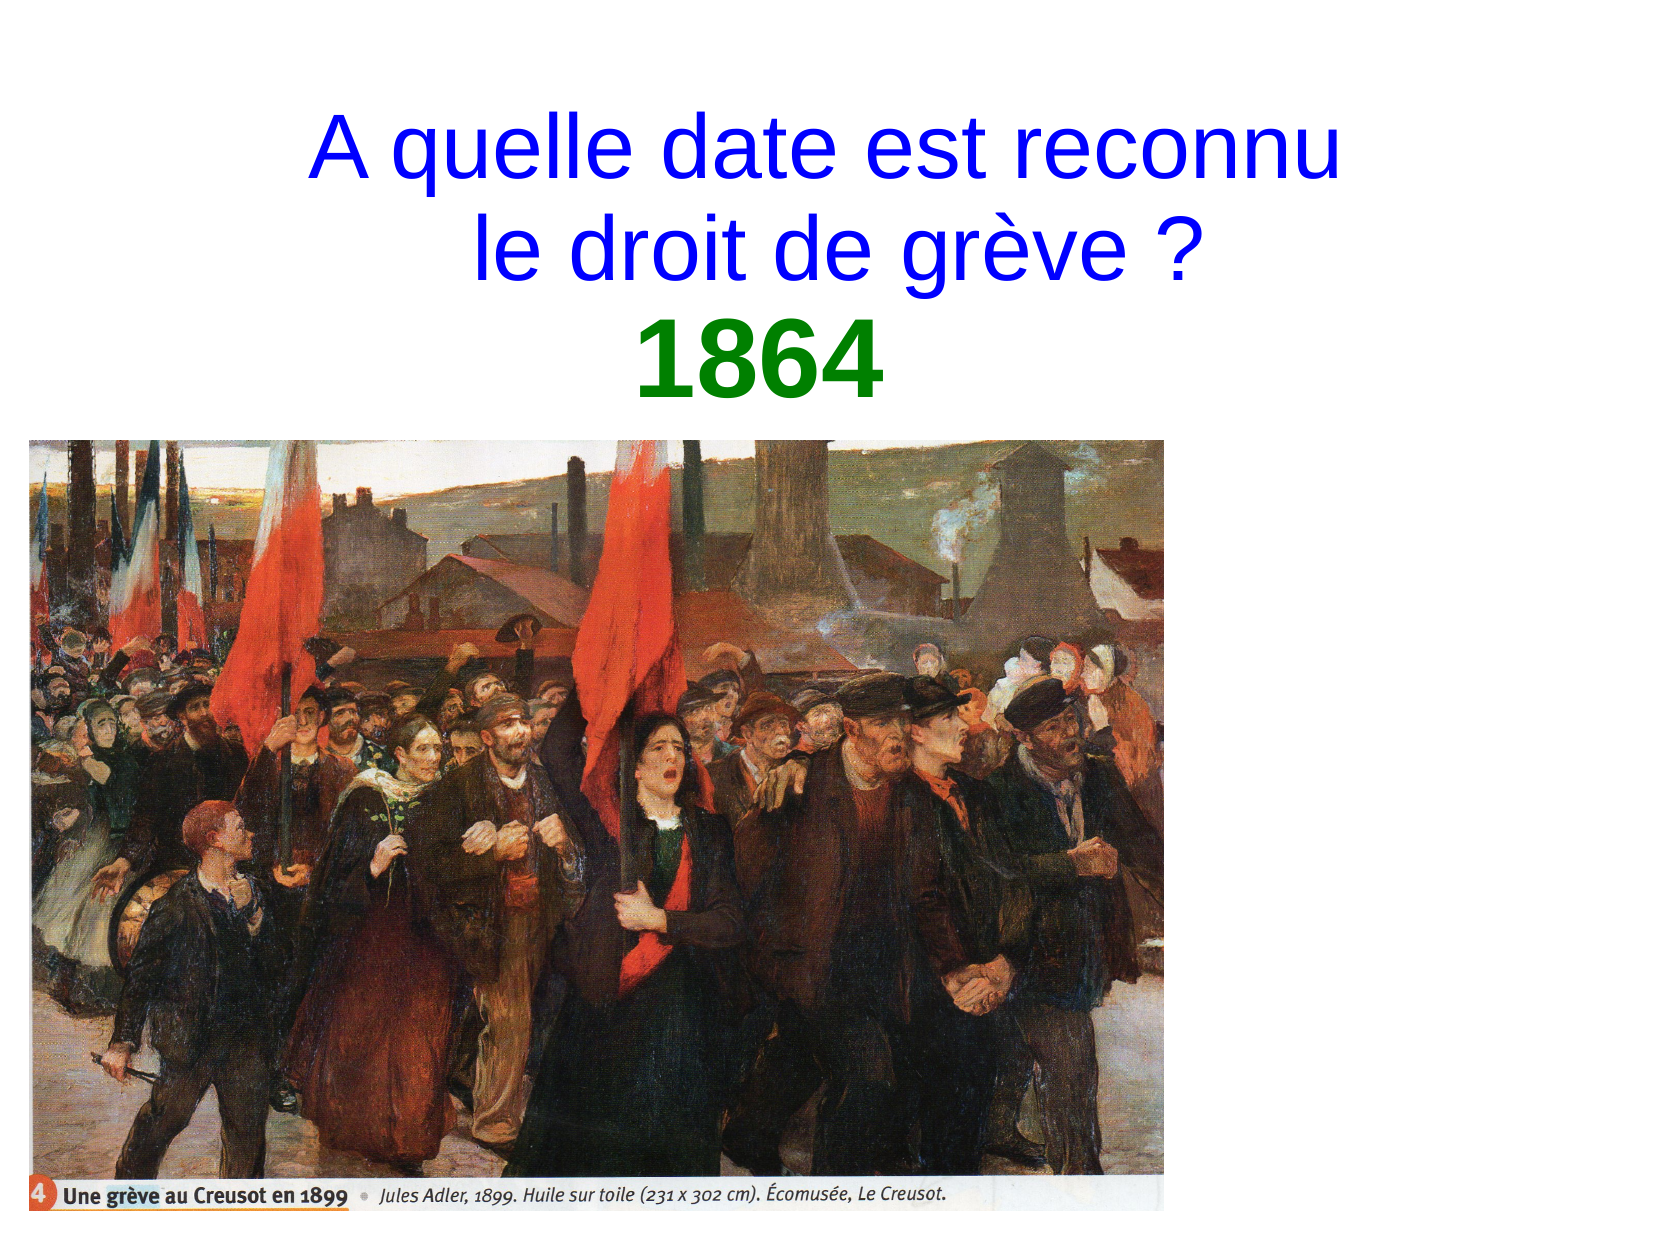

# A quelle date est reconnu le droit de grève ?
1864